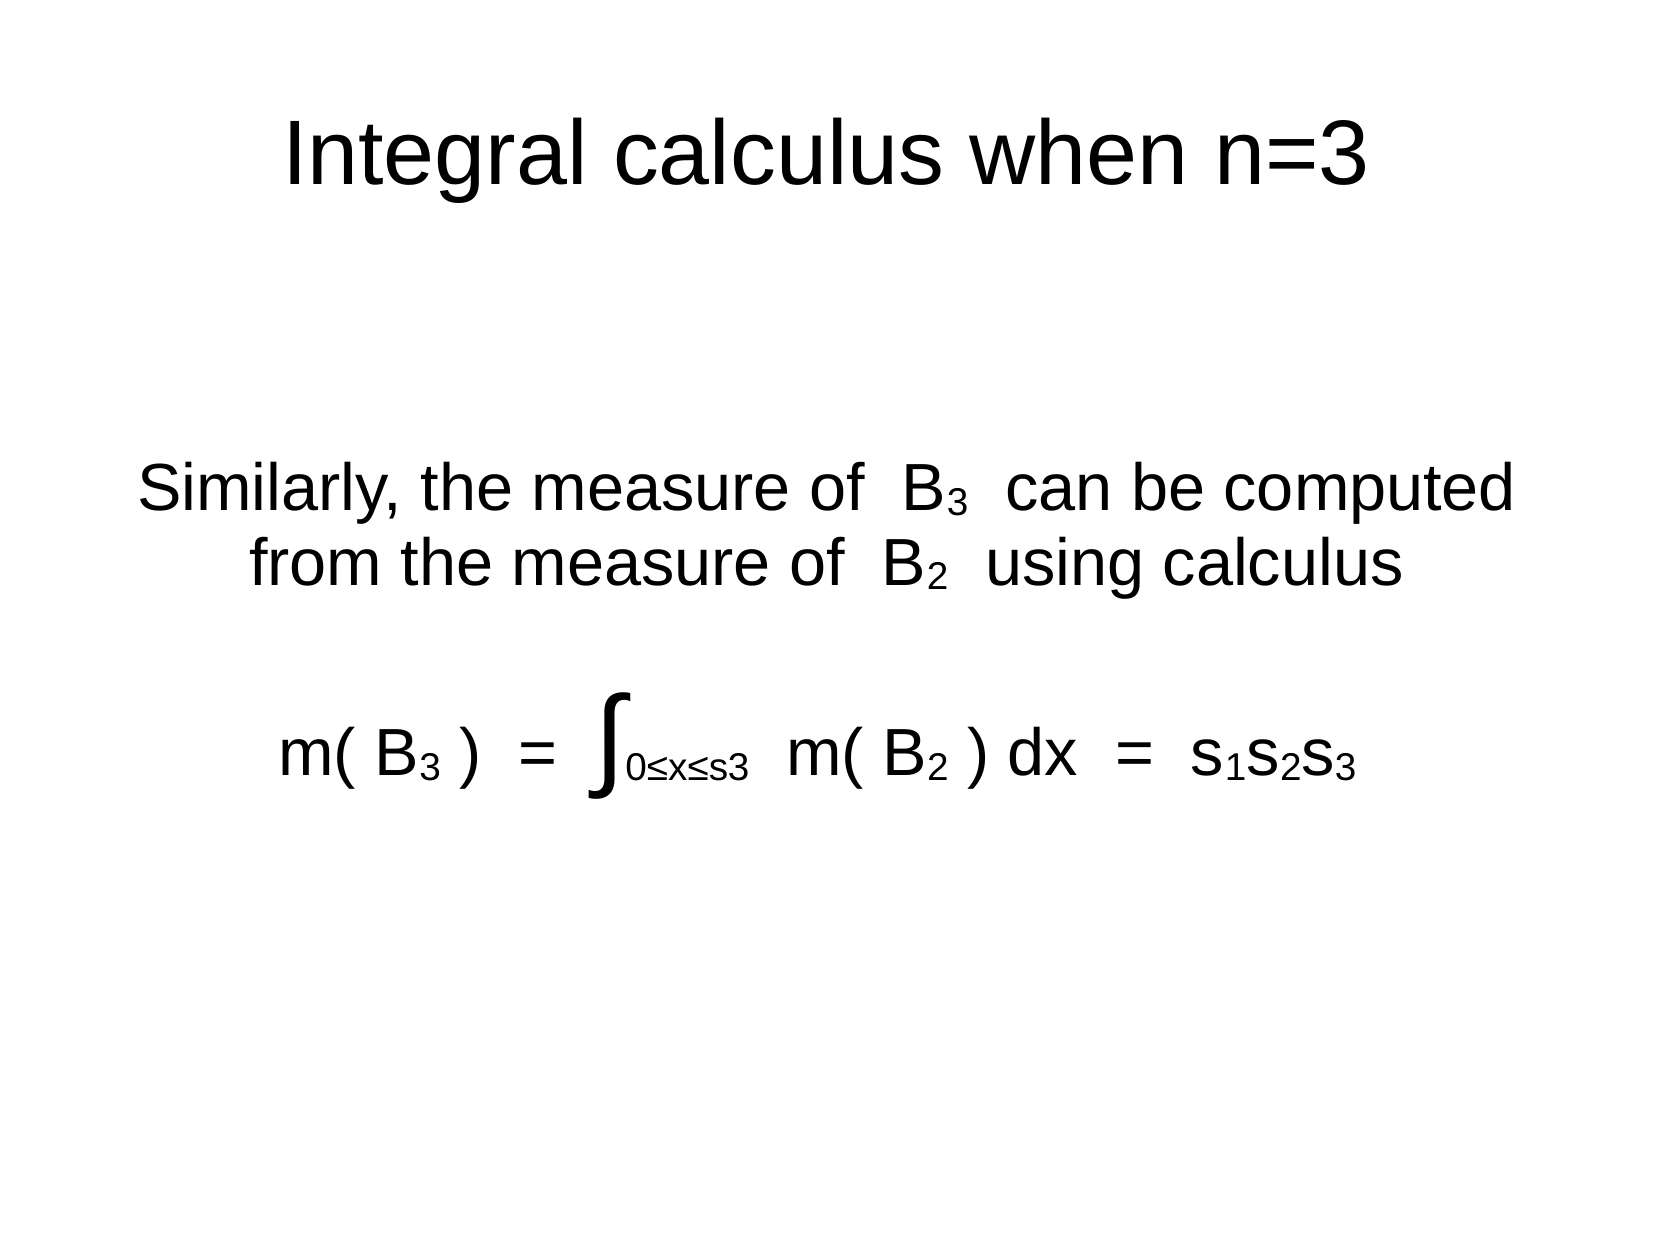

# Integral calculus when n=3
Similarly, the measure of B3 can be computed from the measure of B2 using calculus
m( B3 ) = ∫0≤x≤s3 m( B2 ) dx = s1s2s3